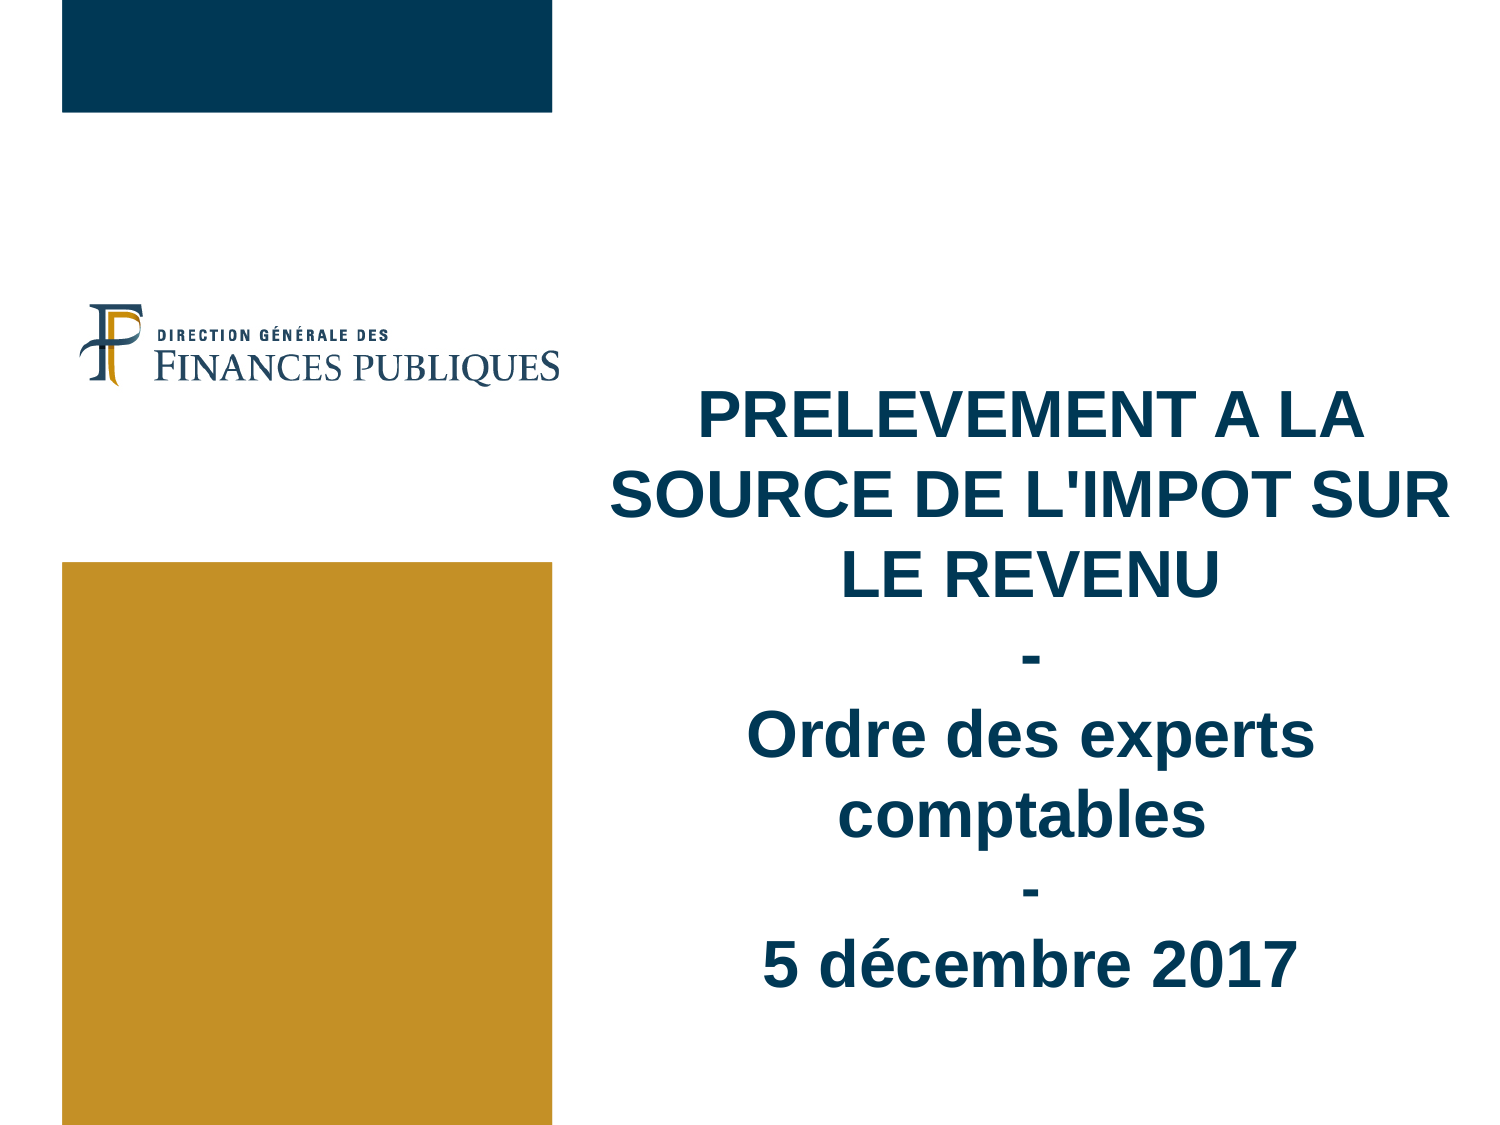

# PRELEVEMENT A LA SOURCE DE L'IMPOT SUR LE REVENU - Ordre des experts comptables - 5 décembre 2017